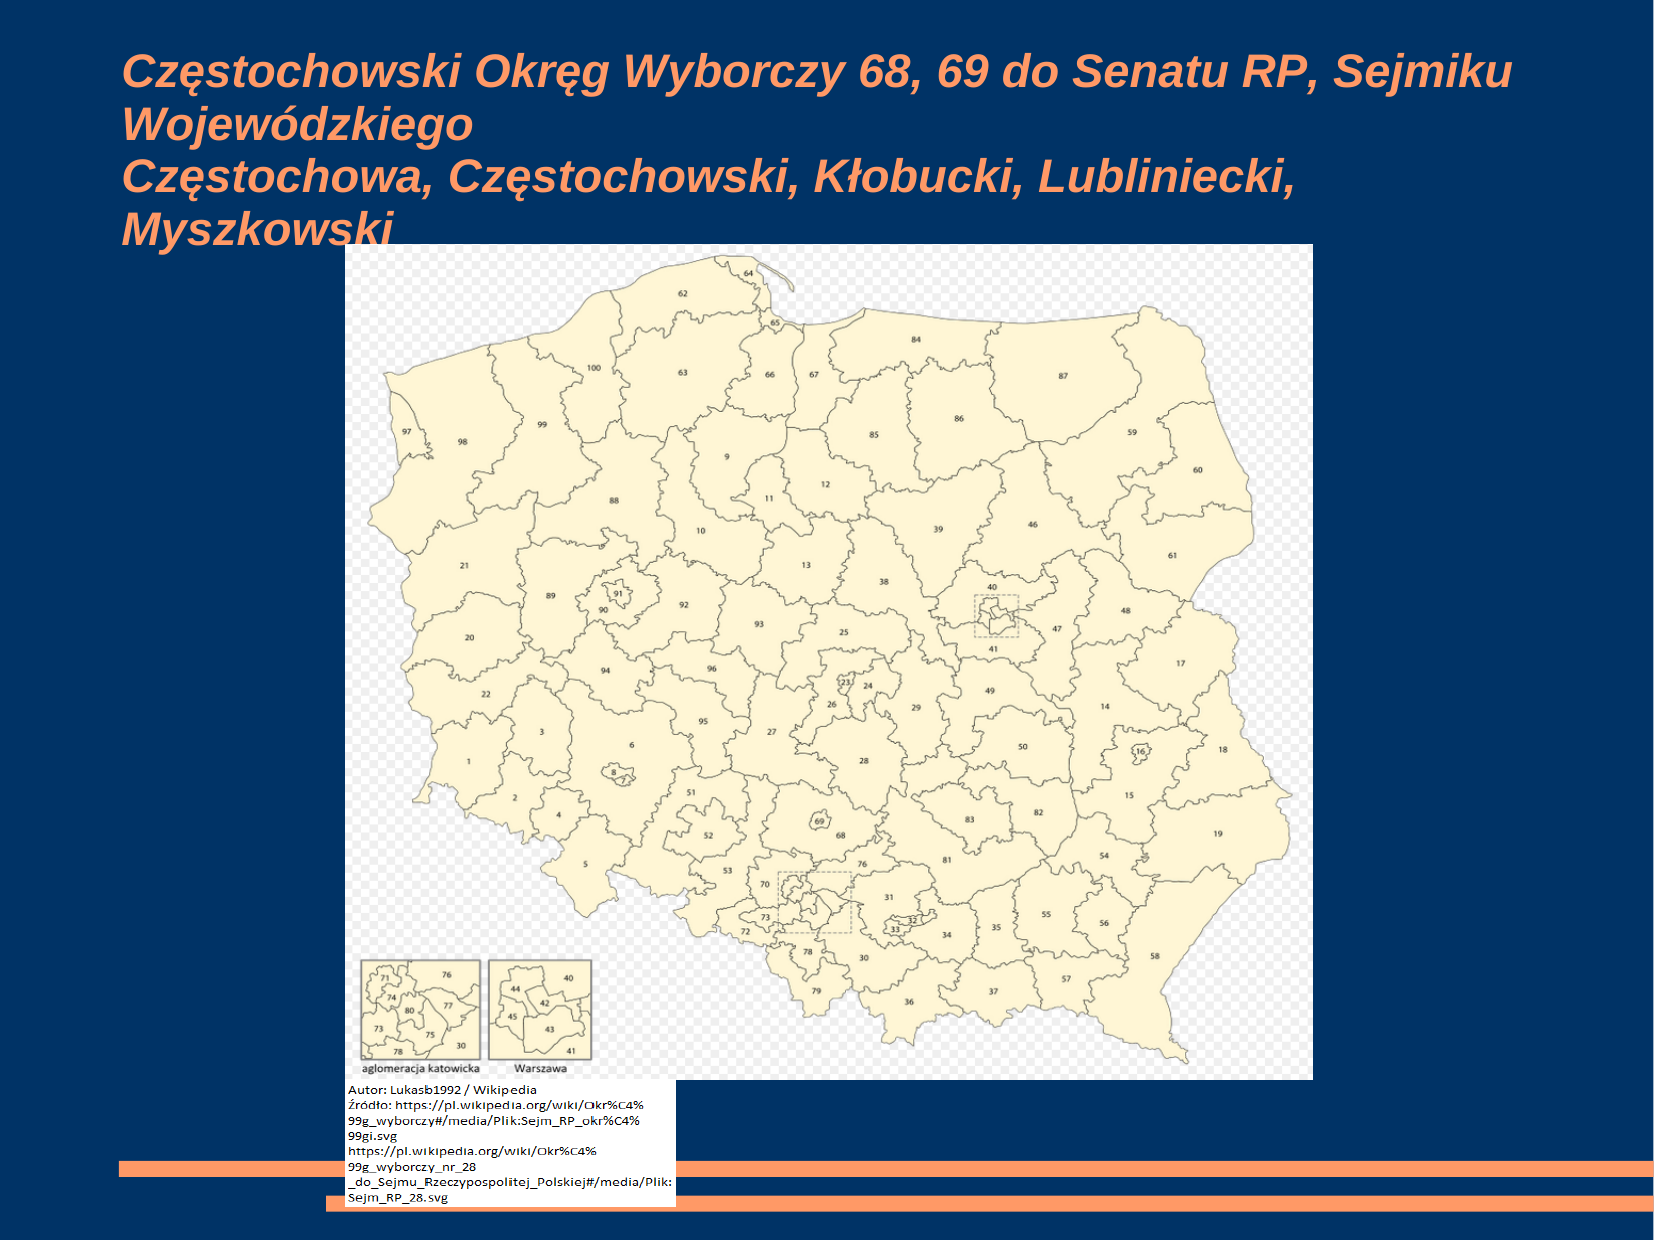

# Częstochowski Okręg Wyborczy 68, 69 do Senatu RP, Sejmiku Wojewódzkiego Częstochowa, Częstochowski, Kłobucki, Lubliniecki, Myszkowski